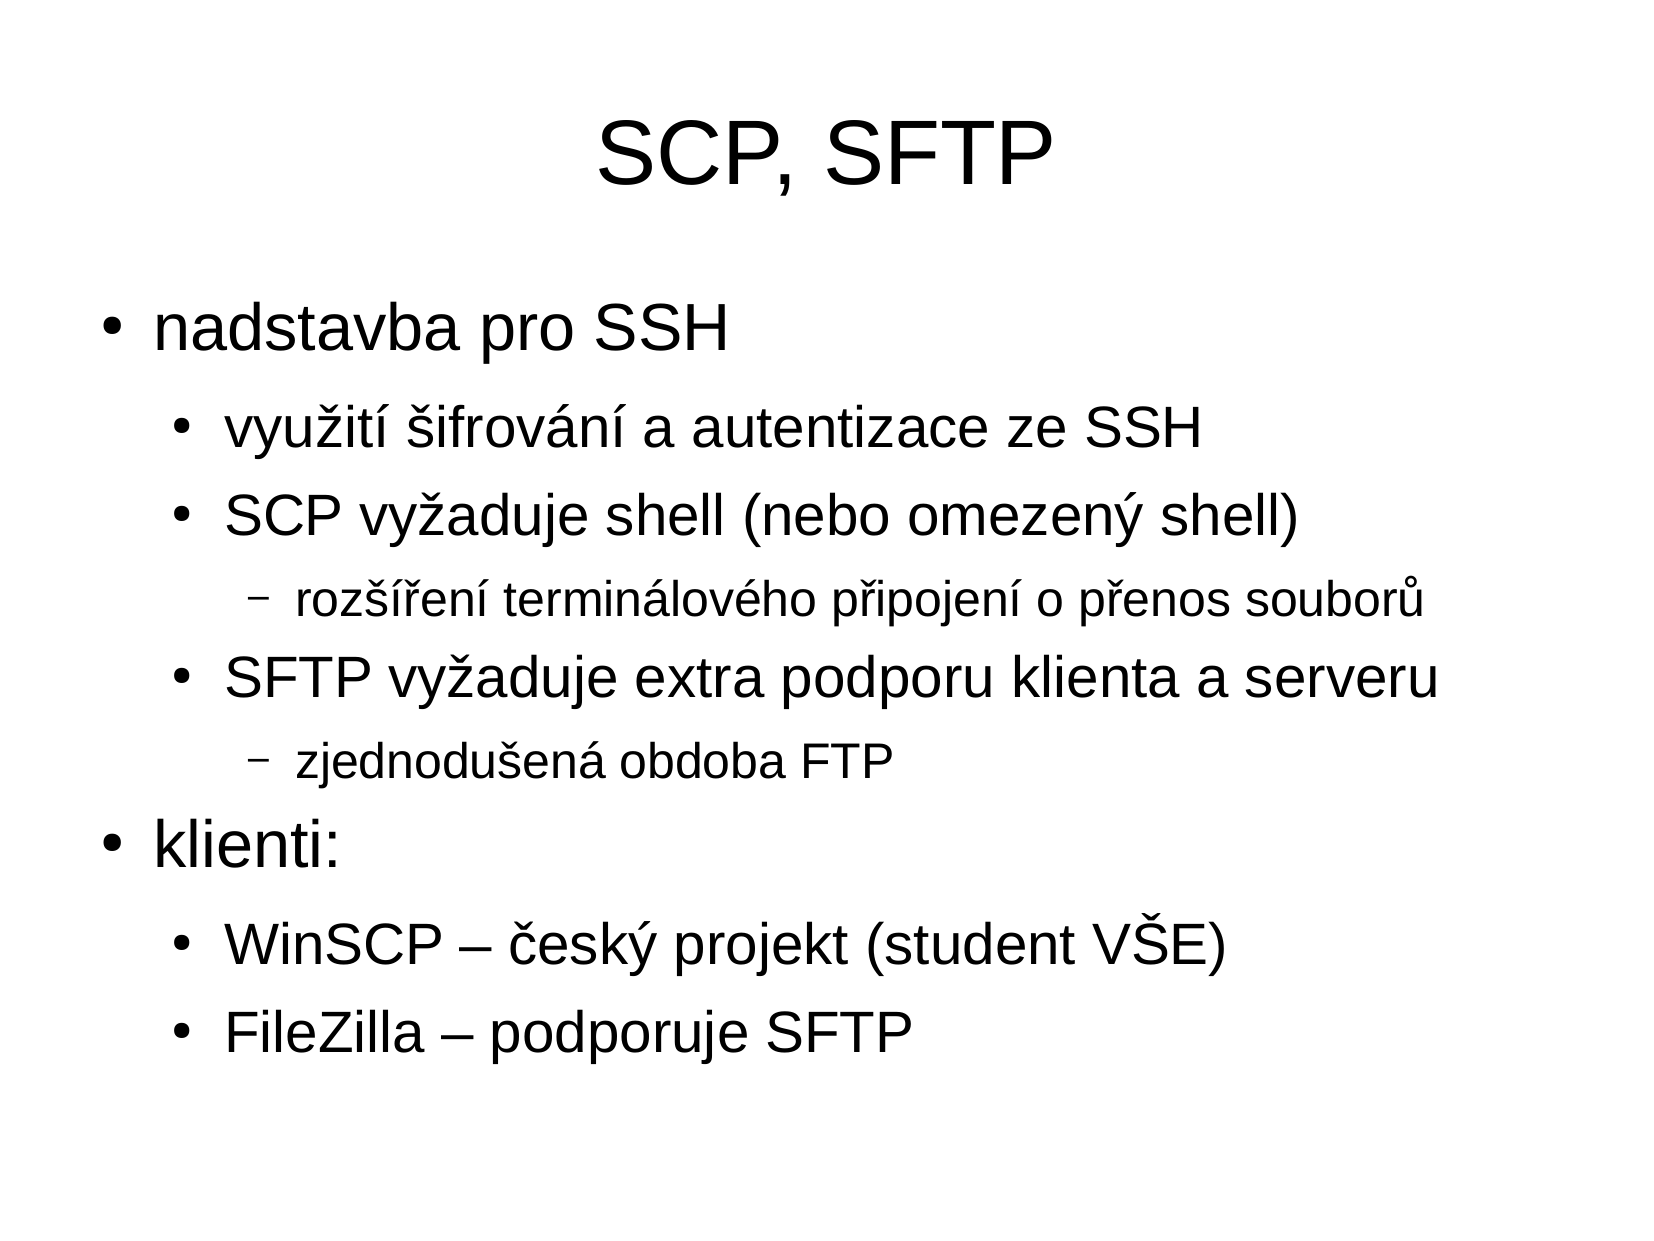

# SCP, SFTP
nadstavba pro SSH
využití šifrování a autentizace ze SSH
SCP vyžaduje shell (nebo omezený shell)
rozšíření terminálového připojení o přenos souborů
SFTP vyžaduje extra podporu klienta a serveru
zjednodušená obdoba FTP
klienti:
WinSCP – český projekt (student VŠE)
FileZilla – podporuje SFTP